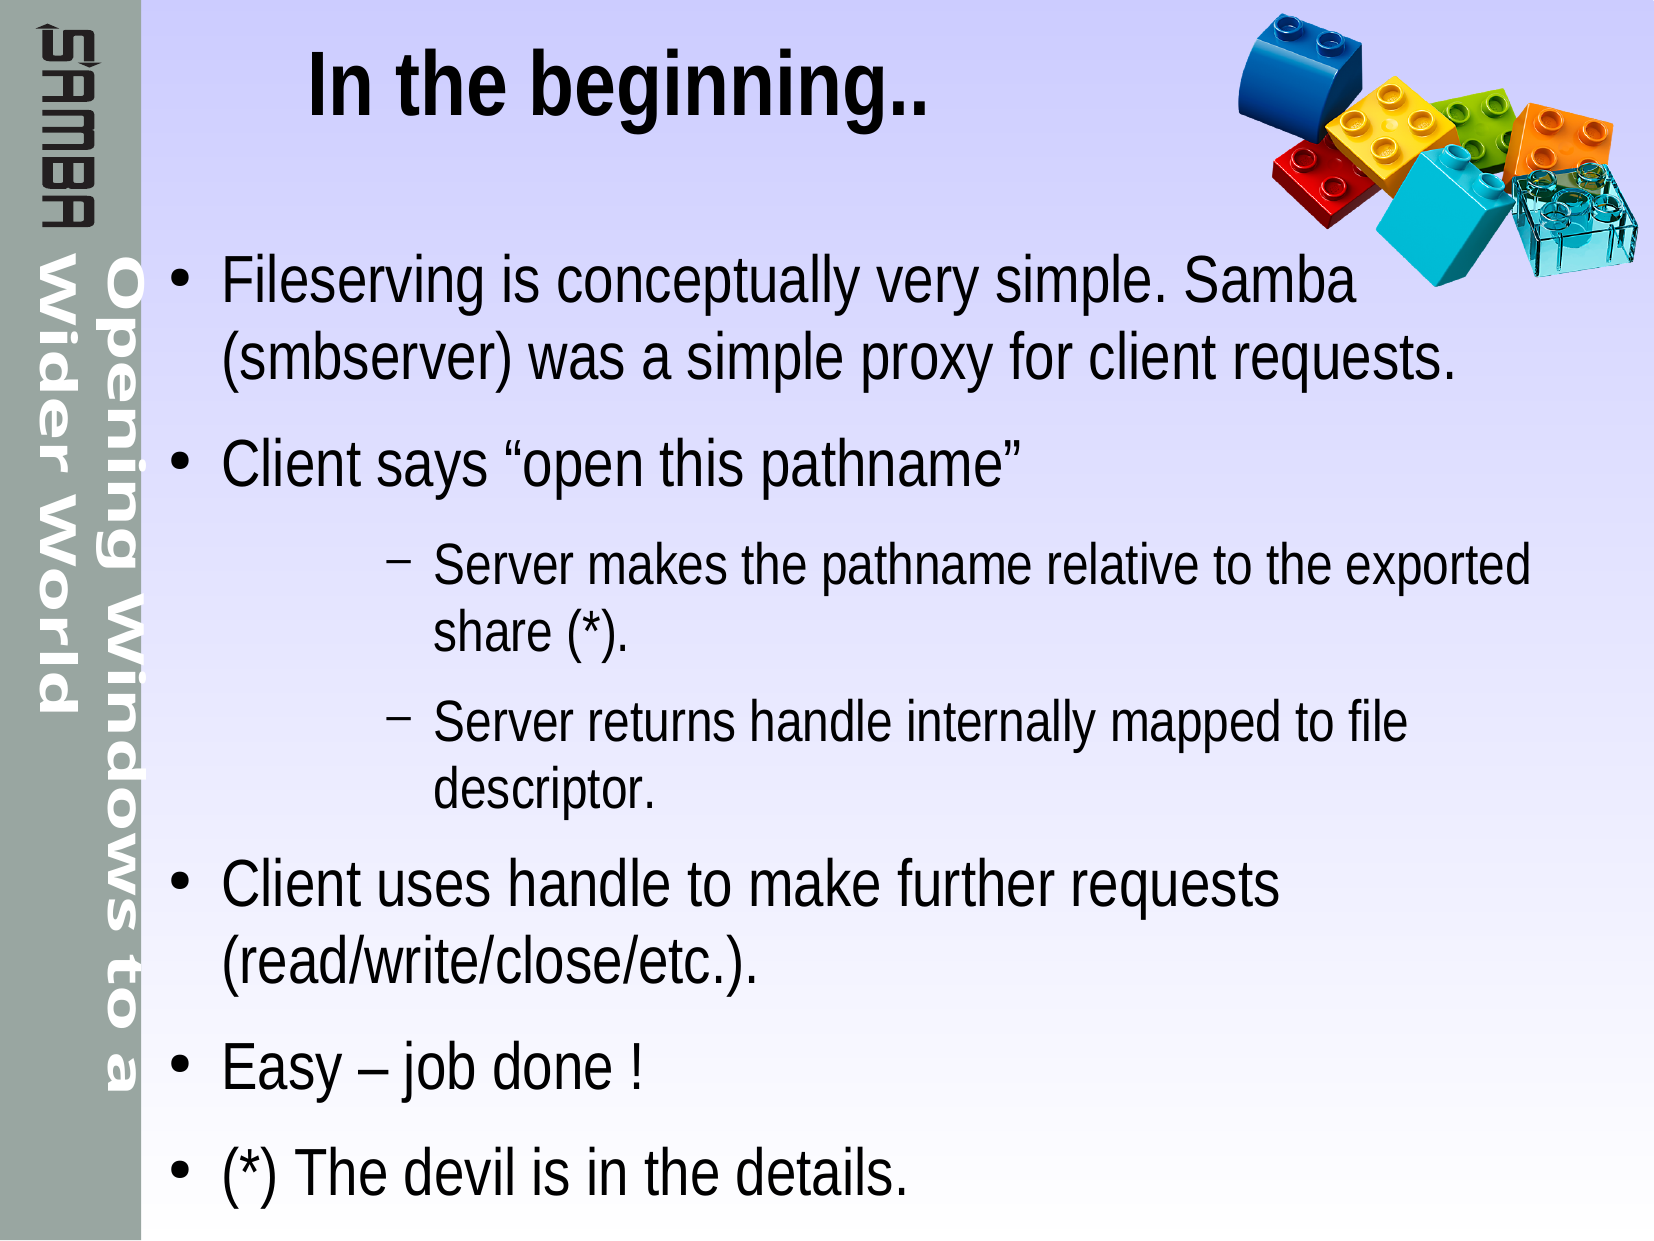

# In the beginning..
Fileserving is conceptually very simple. Samba (smbserver) was a simple proxy for client requests.
Client says “open this pathname”
Server makes the pathname relative to the exported share (*).
Server returns handle internally mapped to file descriptor.
Client uses handle to make further requests (read/write/close/etc.).
Easy – job done !
(*) The devil is in the details.